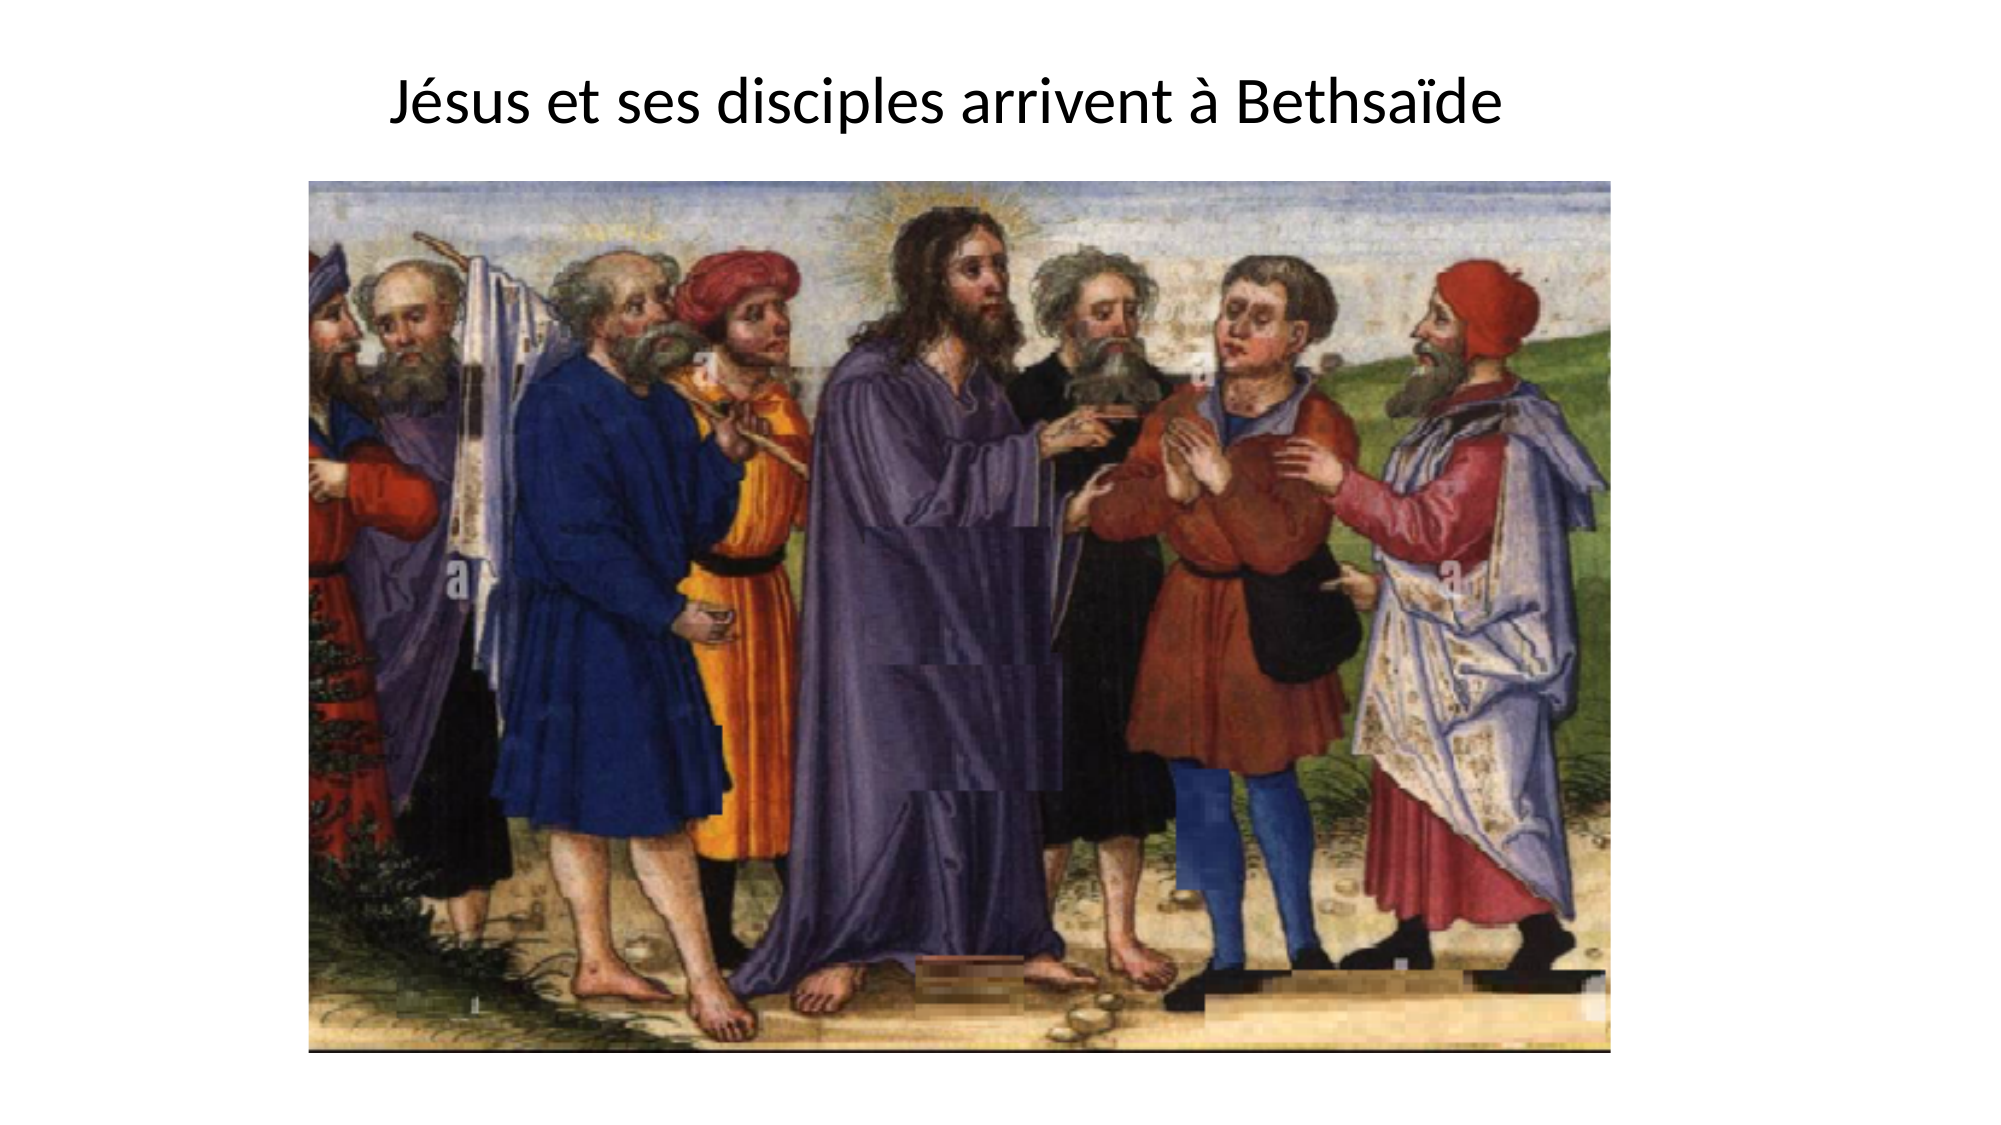

Jésus et ses disciples arrivent à Bethsaïde